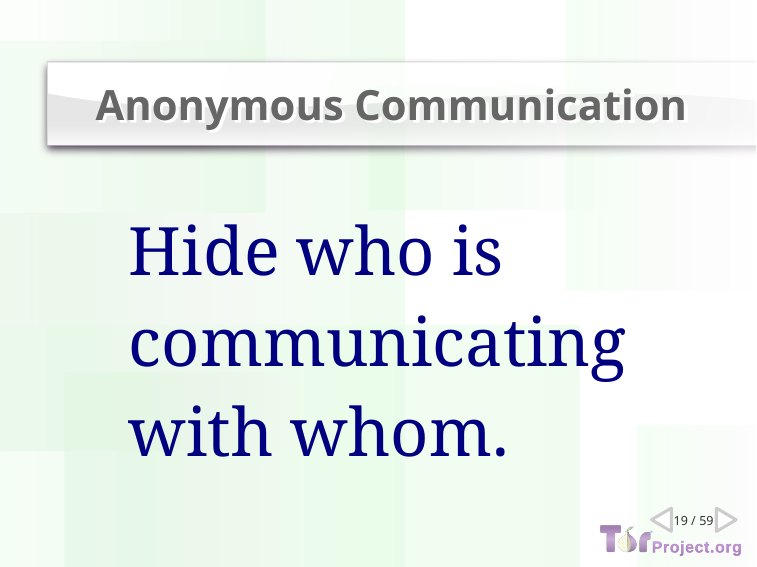

Anonymous Communication
Hide who is communicating with whom.